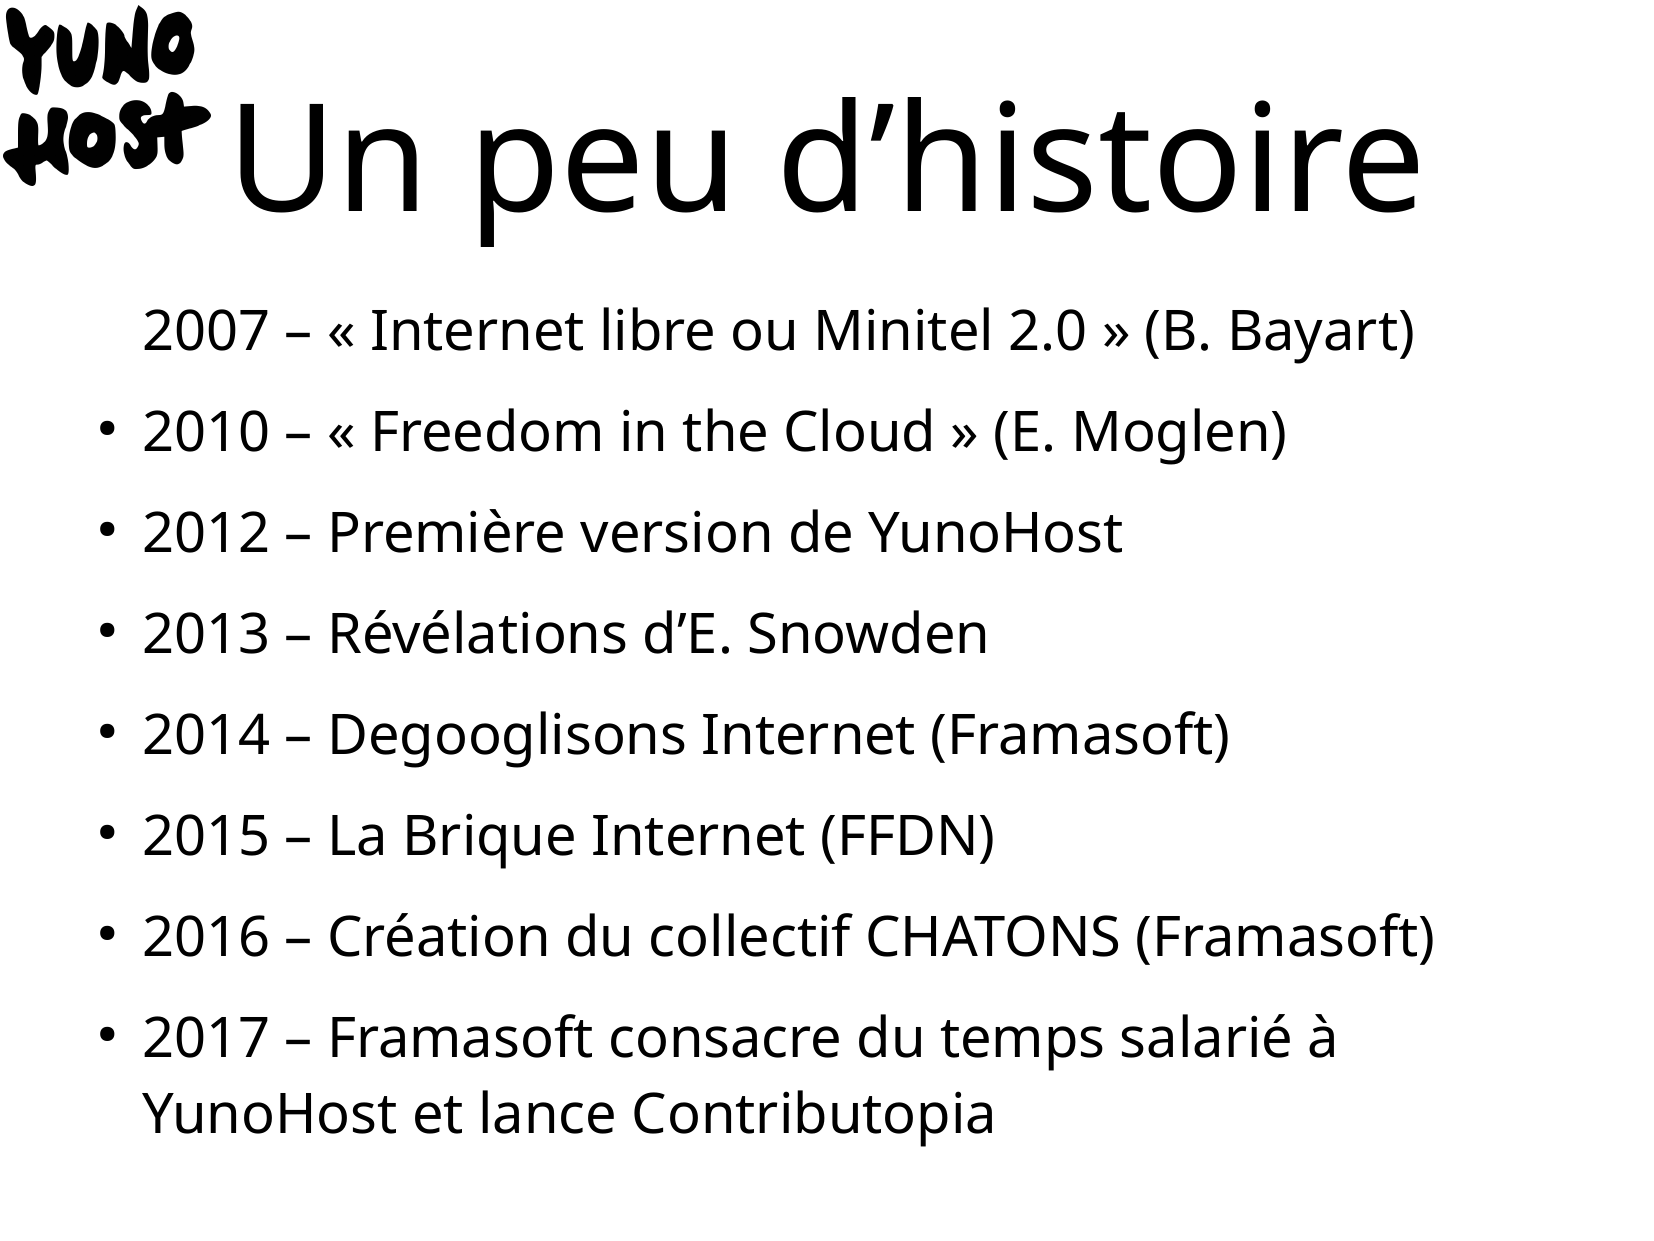

# Un peu d’histoire
2007 – « Internet libre ou Minitel 2.0 » (B. Bayart)
2010 – « Freedom in the Cloud » (E. Moglen)
2012 – Première version de YunoHost
2013 – Révélations d’E. Snowden
2014 – Degooglisons Internet (Framasoft)
2015 – La Brique Internet (FFDN)
2016 – Création du collectif CHATONS (Framasoft)
2017 – Framasoft consacre du temps salarié à YunoHost et lance Contributopia